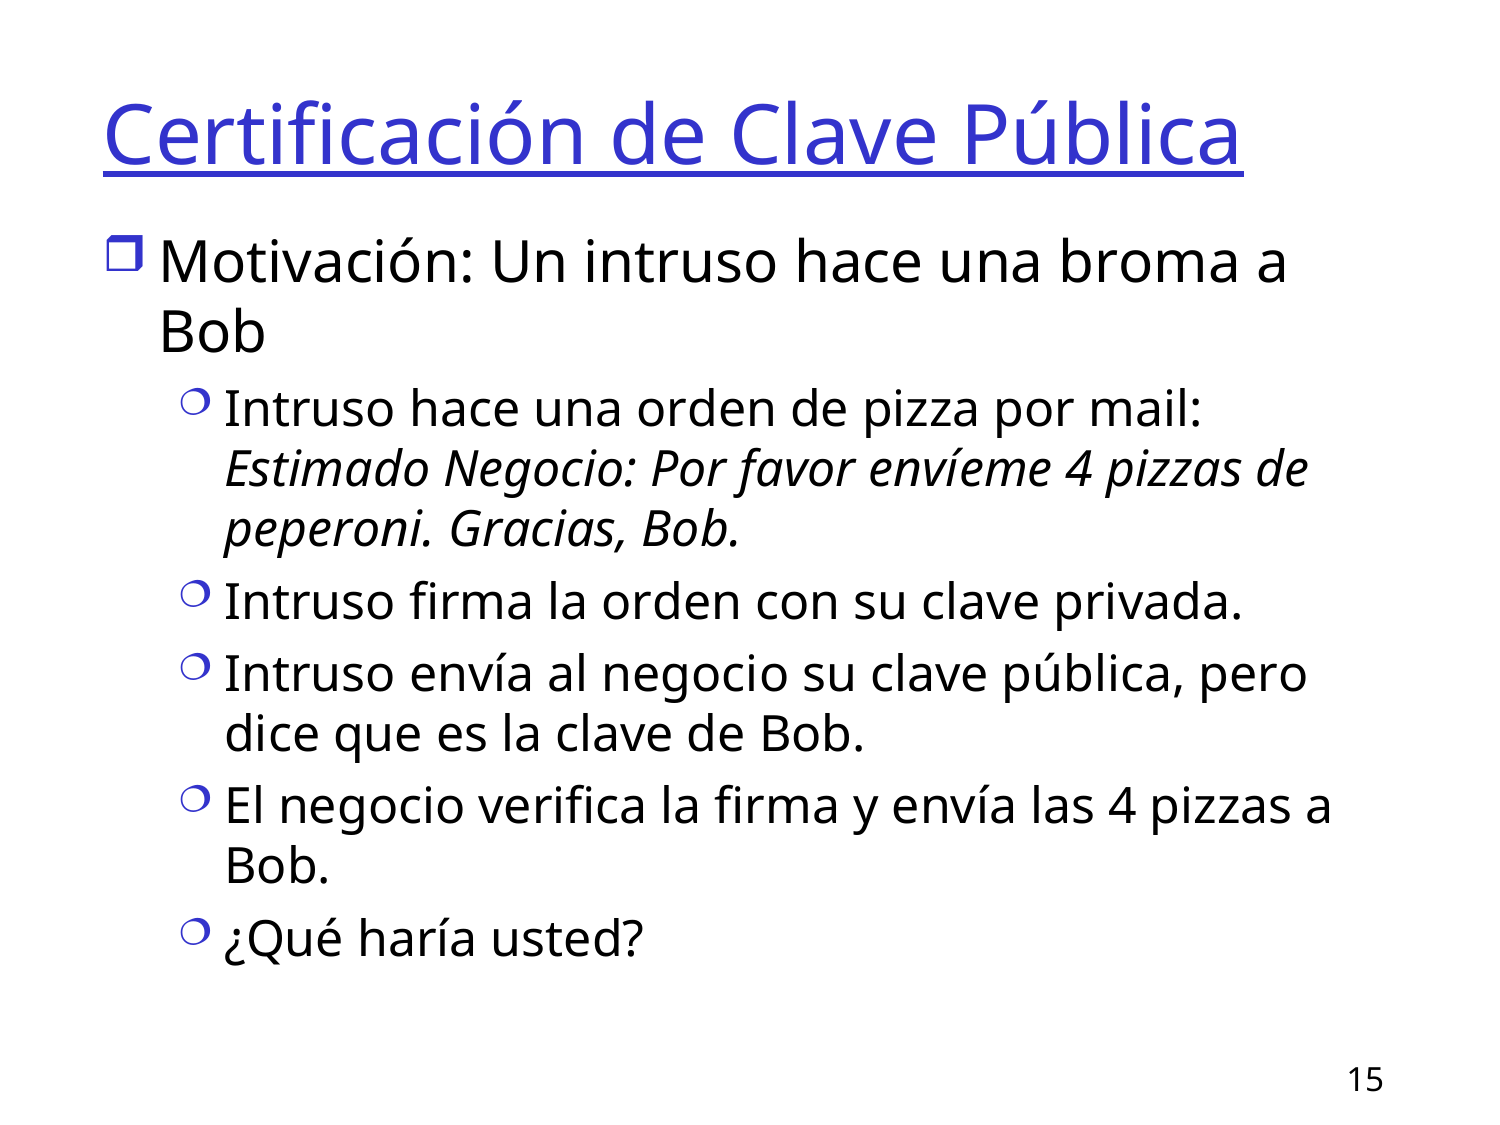

# Certificación de Clave Pública
Motivación: Un intruso hace una broma a Bob
Intruso hace una orden de pizza por mail:
Estimado Negocio: Por favor envíeme 4 pizzas de peperoni. Gracias, Bob.
Intruso firma la orden con su clave privada.
Intruso envía al negocio su clave pública, pero dice que es la clave de Bob.
El negocio verifica la firma y envía las 4 pizzas a Bob.
¿Qué haría usted?
15